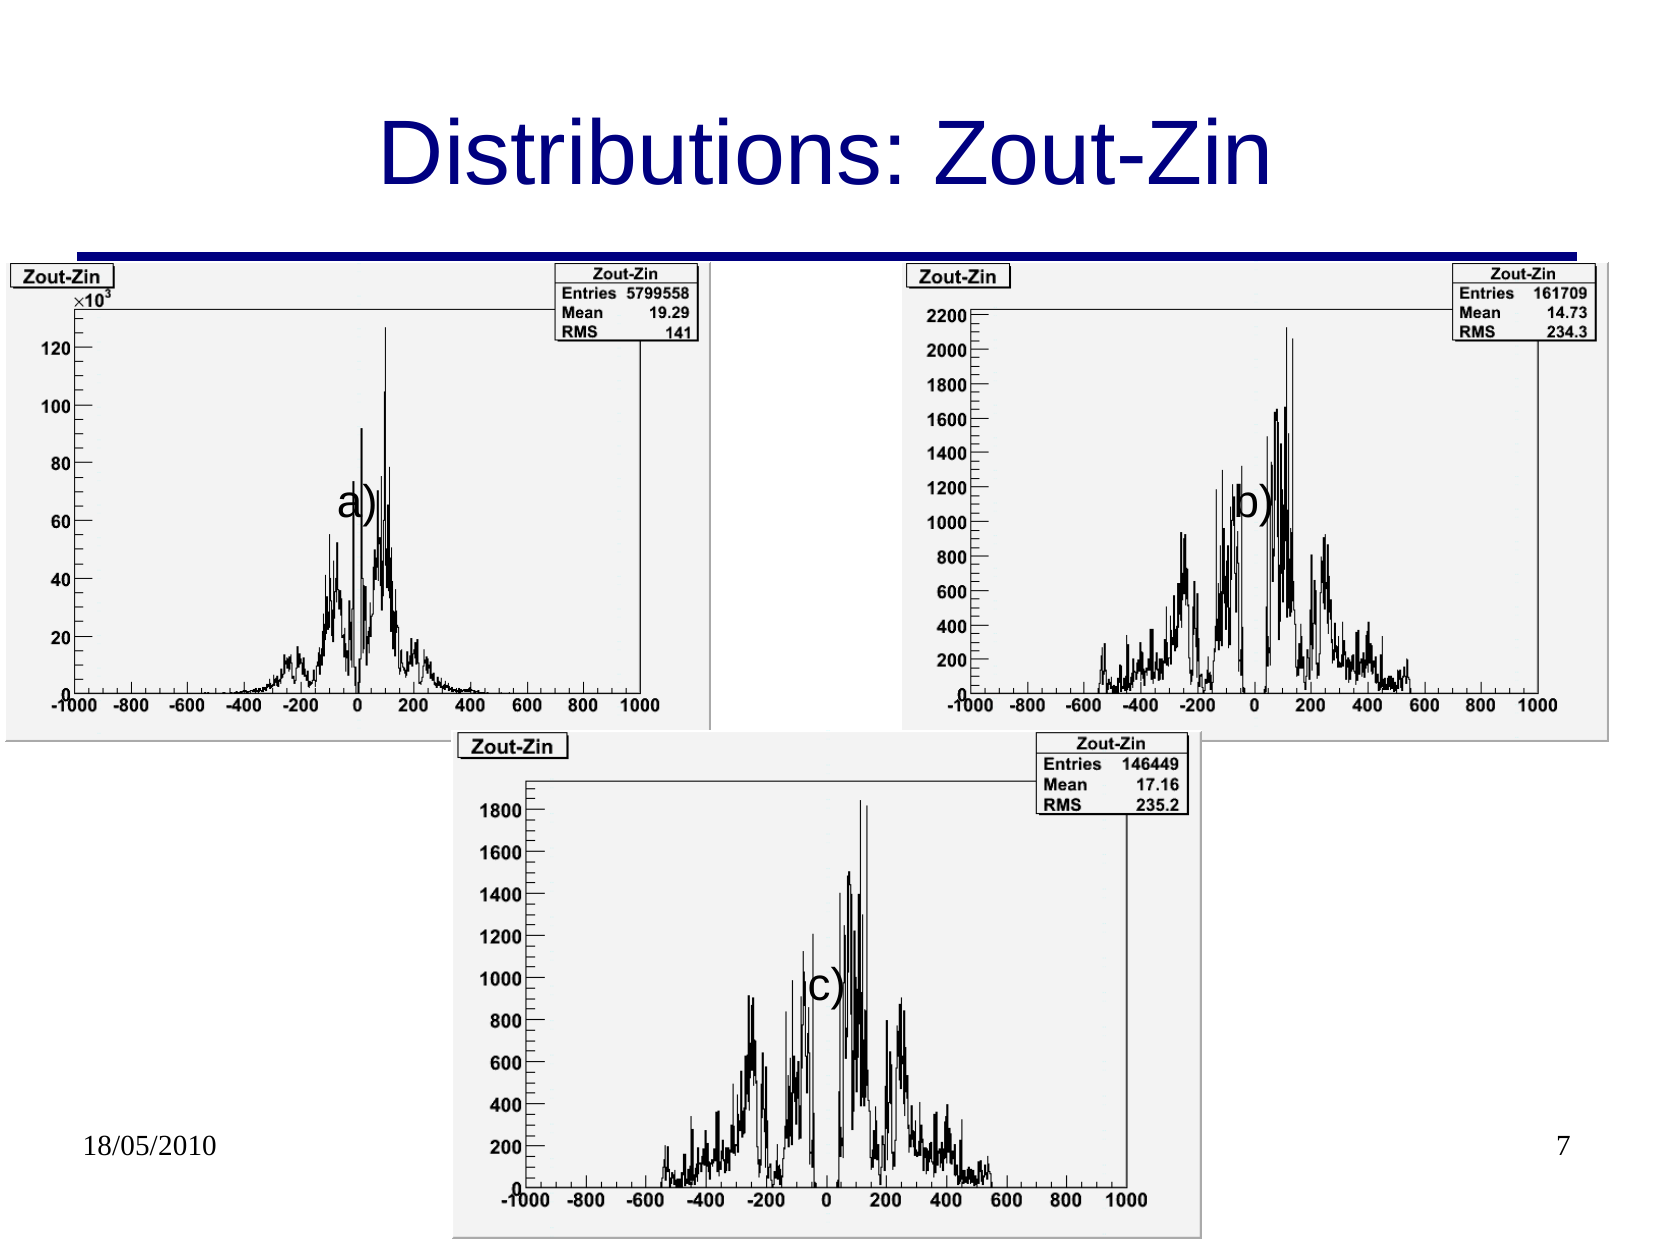

# Distributions: Zout-Zin
a)
b)
c)
7